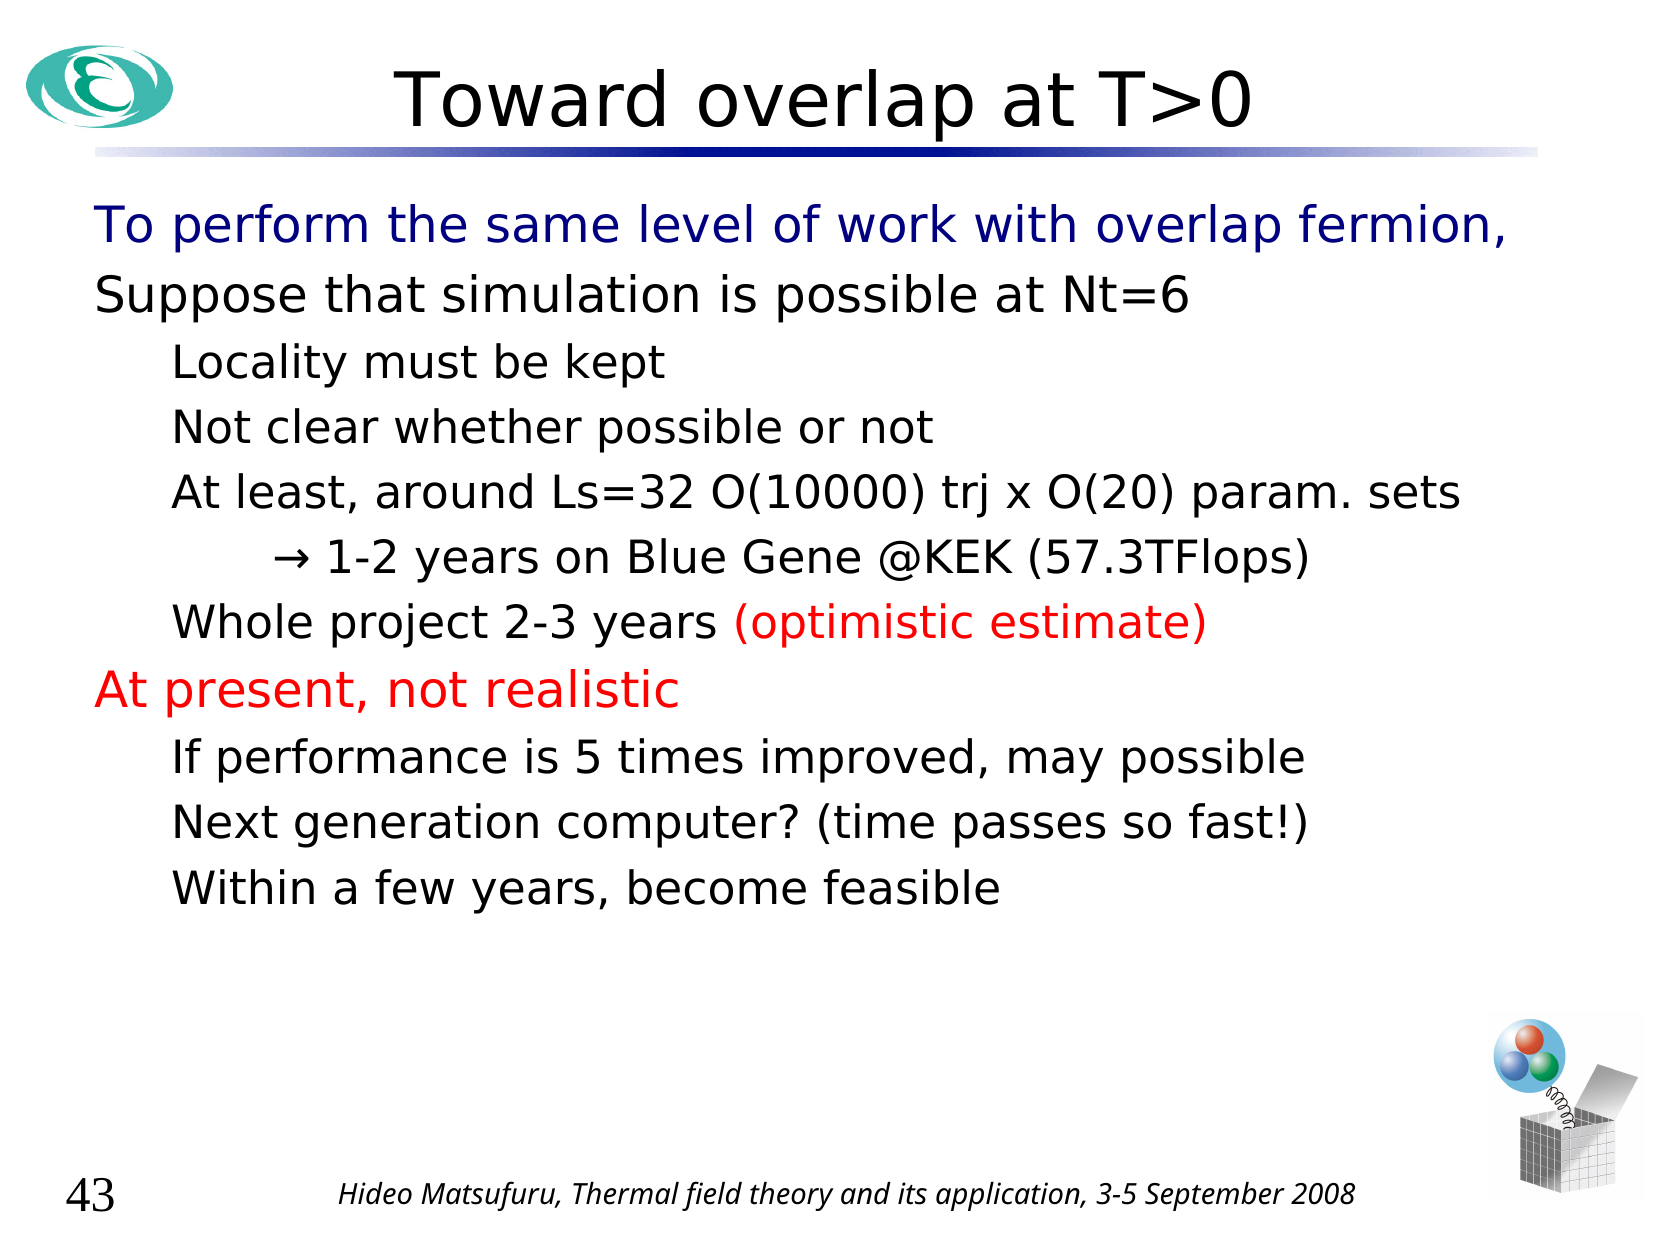

# Toward overlap at T>0
To perform the same level of work with overlap fermion,
Suppose that simulation is possible at Nt=6
Locality must be kept
Not clear whether possible or not
At least, around Ls=32 O(10000) trj x O(20) param. sets
 → 1-2 years on Blue Gene @KEK (57.3TFlops)
Whole project 2-3 years (optimistic estimate)
At present, not realistic
If performance is 5 times improved, may possible
Next generation computer? (time passes so fast!)
Within a few years, become feasible